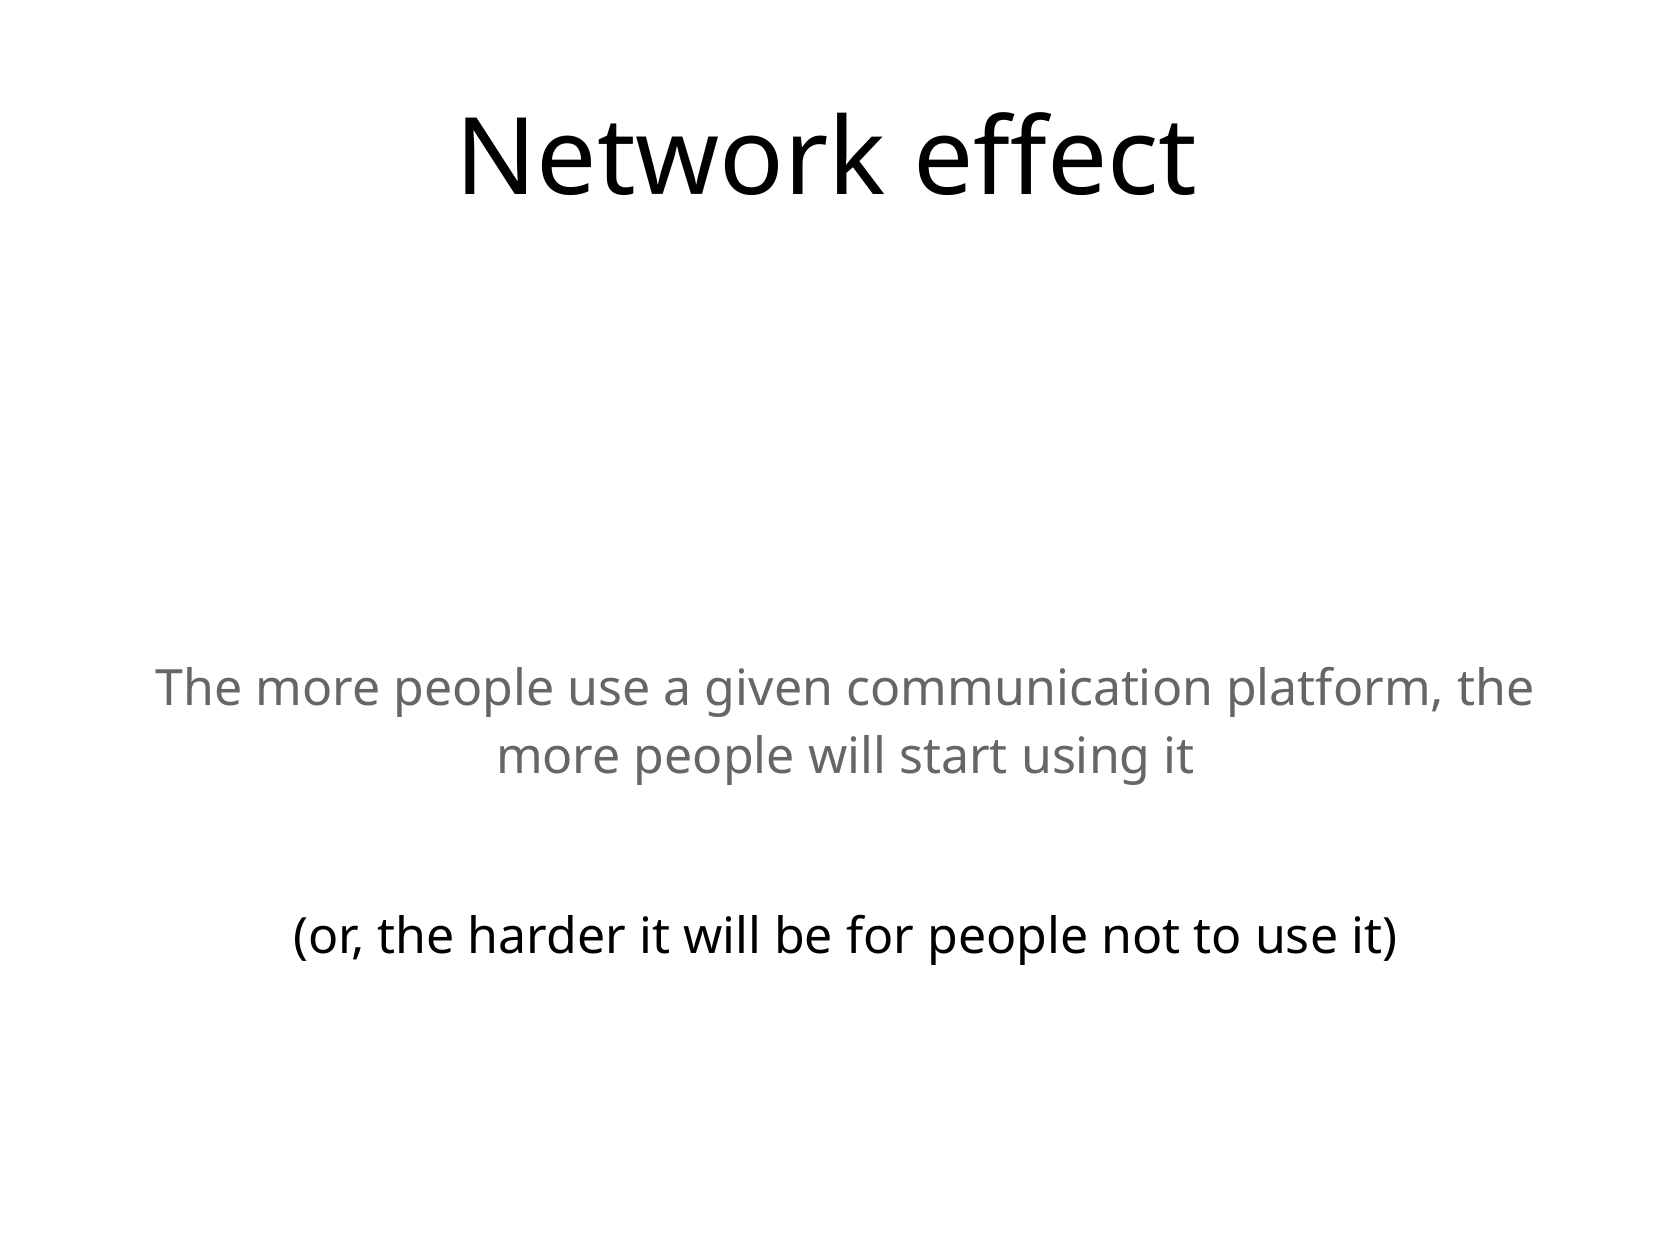

# Network effect
The more people use a given communication platform, the more people will start using it
(or, the harder it will be for people not to use it)